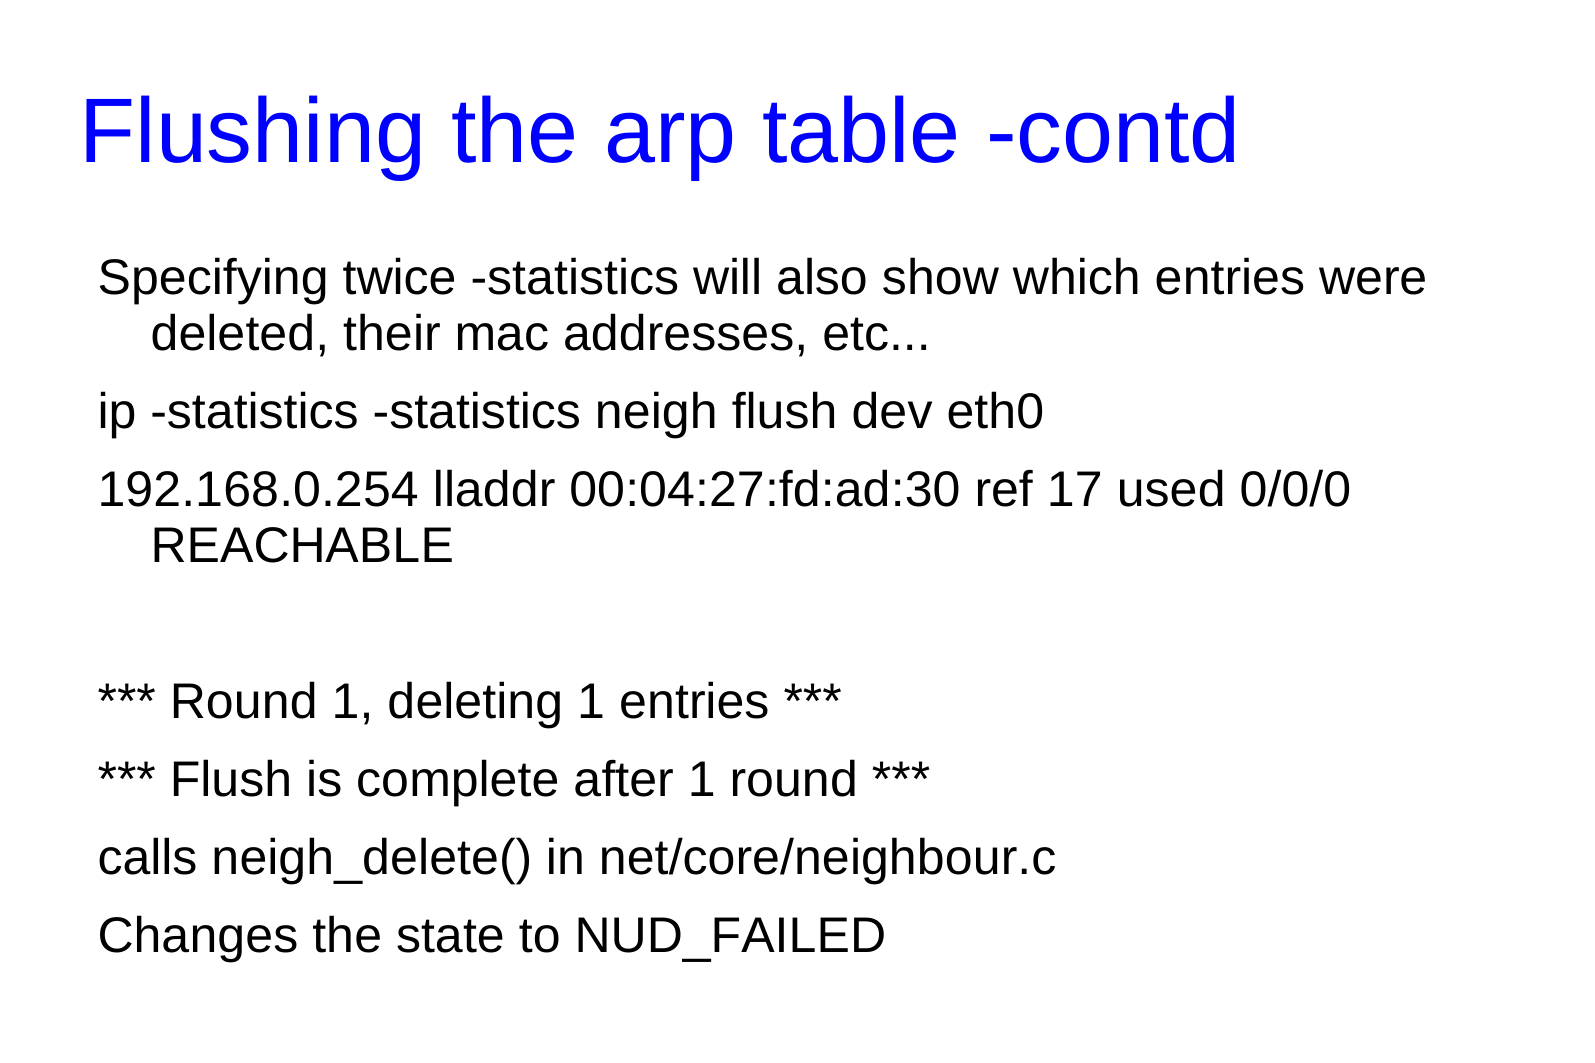

# Flushing the arp table -contd
Specifying twice -statistics will also show which entries were deleted, their mac addresses, etc...
ip -statistics -statistics neigh flush dev eth0
192.168.0.254 lladdr 00:04:27:fd:ad:30 ref 17 used 0/0/0 REACHABLE
*** Round 1, deleting 1 entries ***
*** Flush is complete after 1 round ***
calls neigh_delete() in net/core/neighbour.c
Changes the state to NUD_FAILED